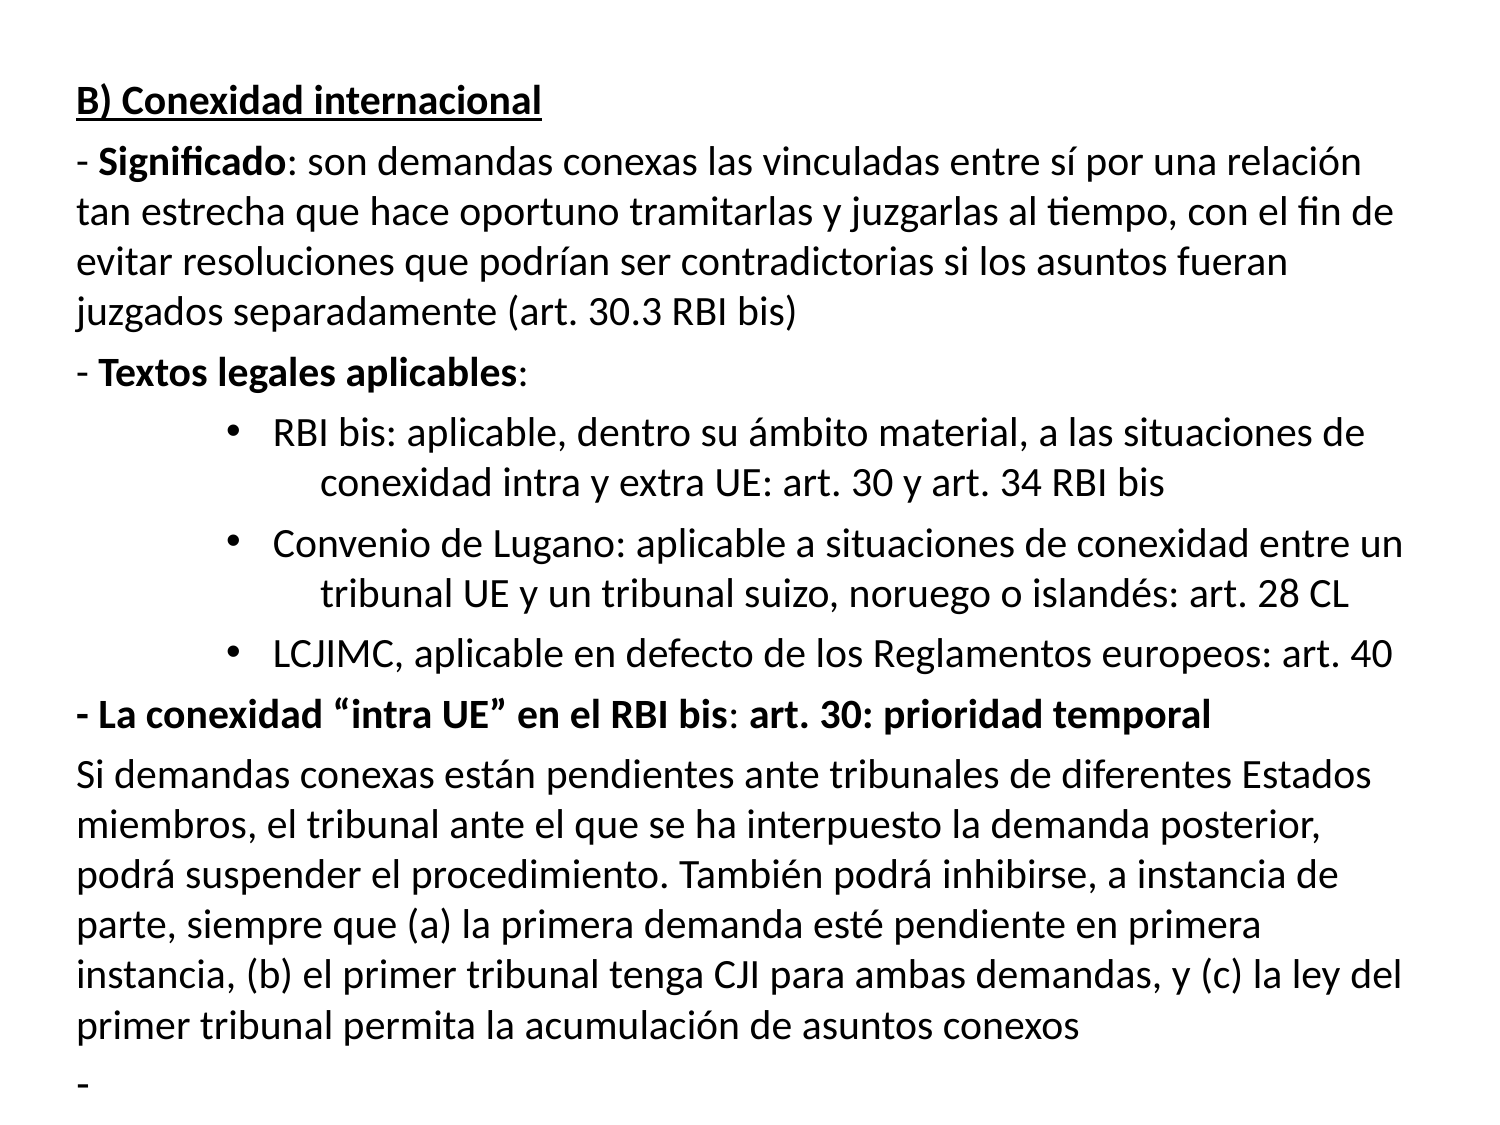

# B) Conexidad internacional
- Significado: son demandas conexas las vinculadas entre sí por una relación tan estrecha que hace oportuno tramitarlas y juzgarlas al tiempo, con el fin de evitar resoluciones que podrían ser contradictorias si los asuntos fueran juzgados separadamente (art. 30.3 RBI bis)
- Textos legales aplicables:
RBI bis: aplicable, dentro su ámbito material, a las situaciones de conexidad intra y extra UE: art. 30 y art. 34 RBI bis
Convenio de Lugano: aplicable a situaciones de conexidad entre un tribunal UE y un tribunal suizo, noruego o islandés: art. 28 CL
LCJIMC, aplicable en defecto de los Reglamentos europeos: art. 40
- La conexidad “intra UE” en el RBI bis: art. 30: prioridad temporal
Si demandas conexas están pendientes ante tribunales de diferentes Estados miembros, el tribunal ante el que se ha interpuesto la demanda posterior, podrá suspender el procedimiento. También podrá inhibirse, a instancia de parte, siempre que (a) la primera demanda esté pendiente en primera instancia, (b) el primer tribunal tenga CJI para ambas demandas, y (c) la ley del primer tribunal permita la acumulación de asuntos conexos